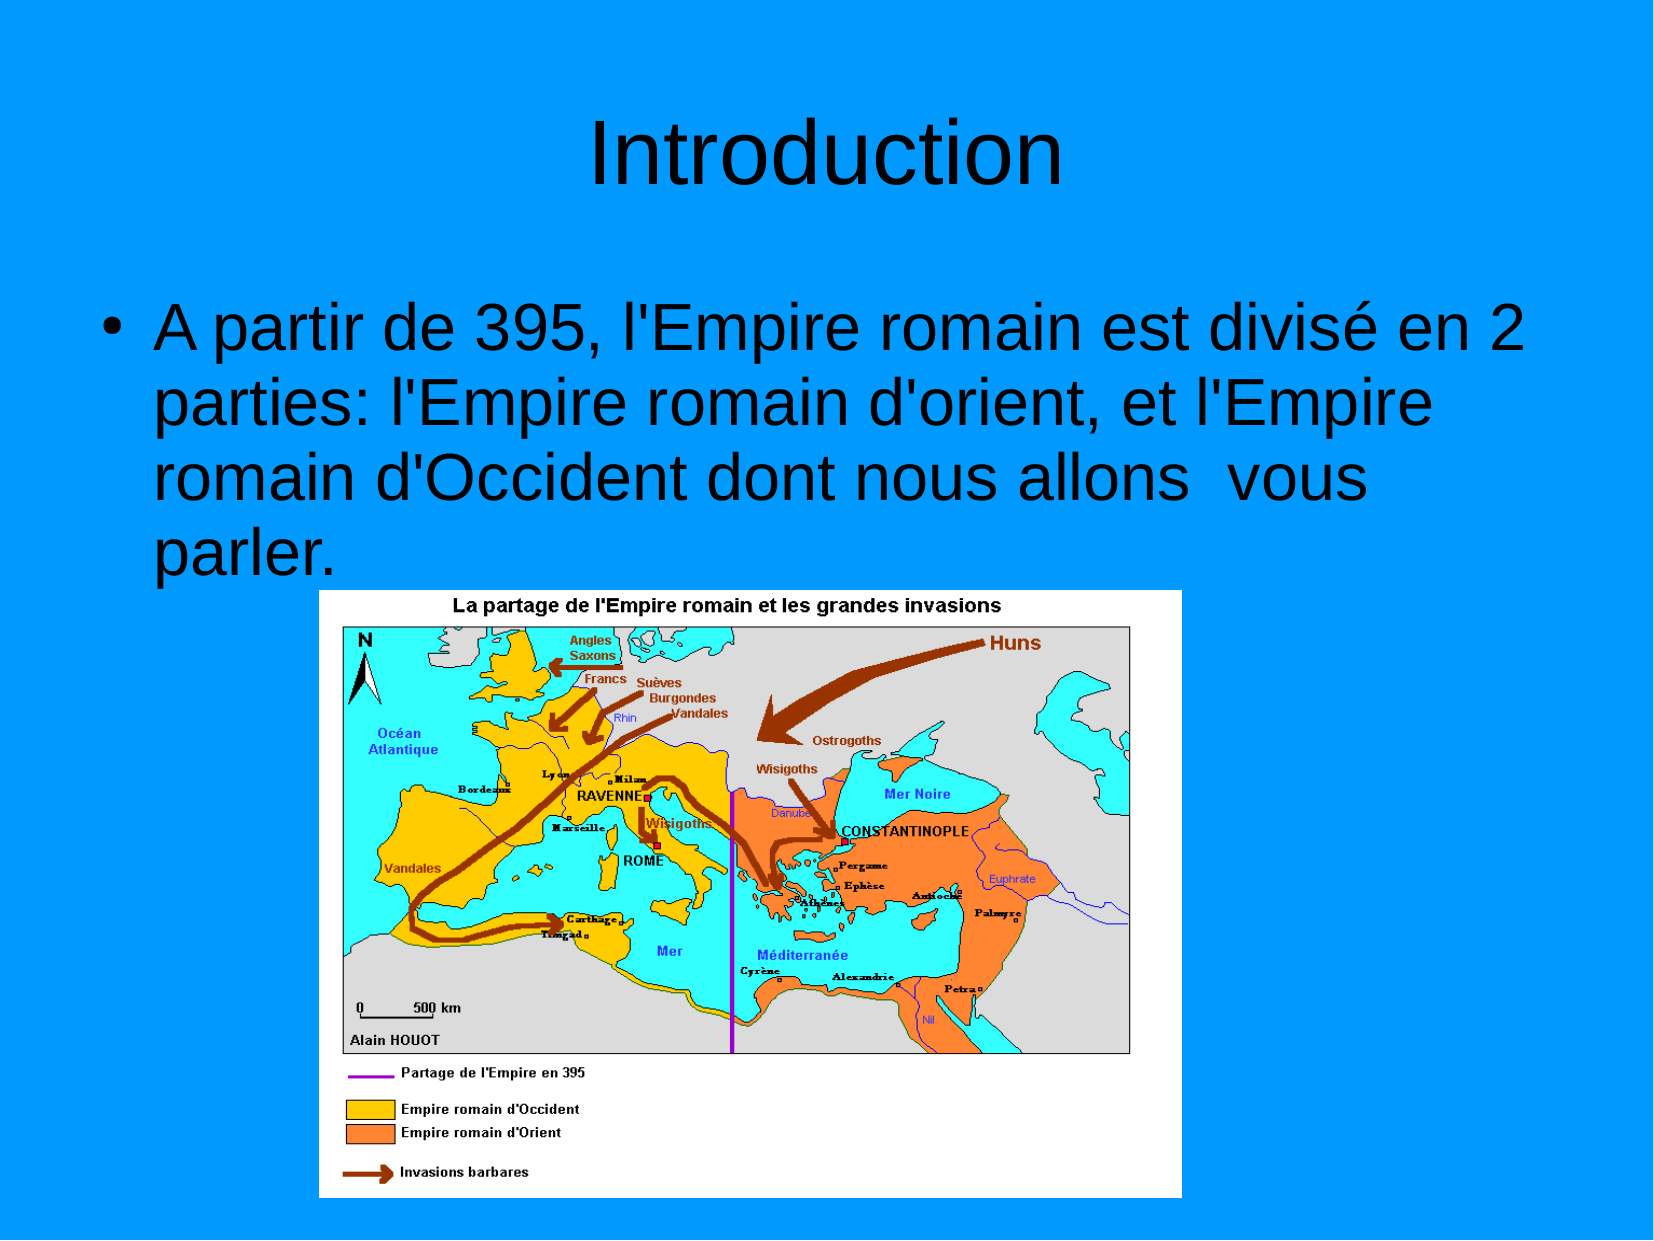

# Introduction
A partir de 395, l'Empire romain est divisé en 2 parties: l'Empire romain d'orient, et l'Empire romain d'Occident dont nous allons vous parler.